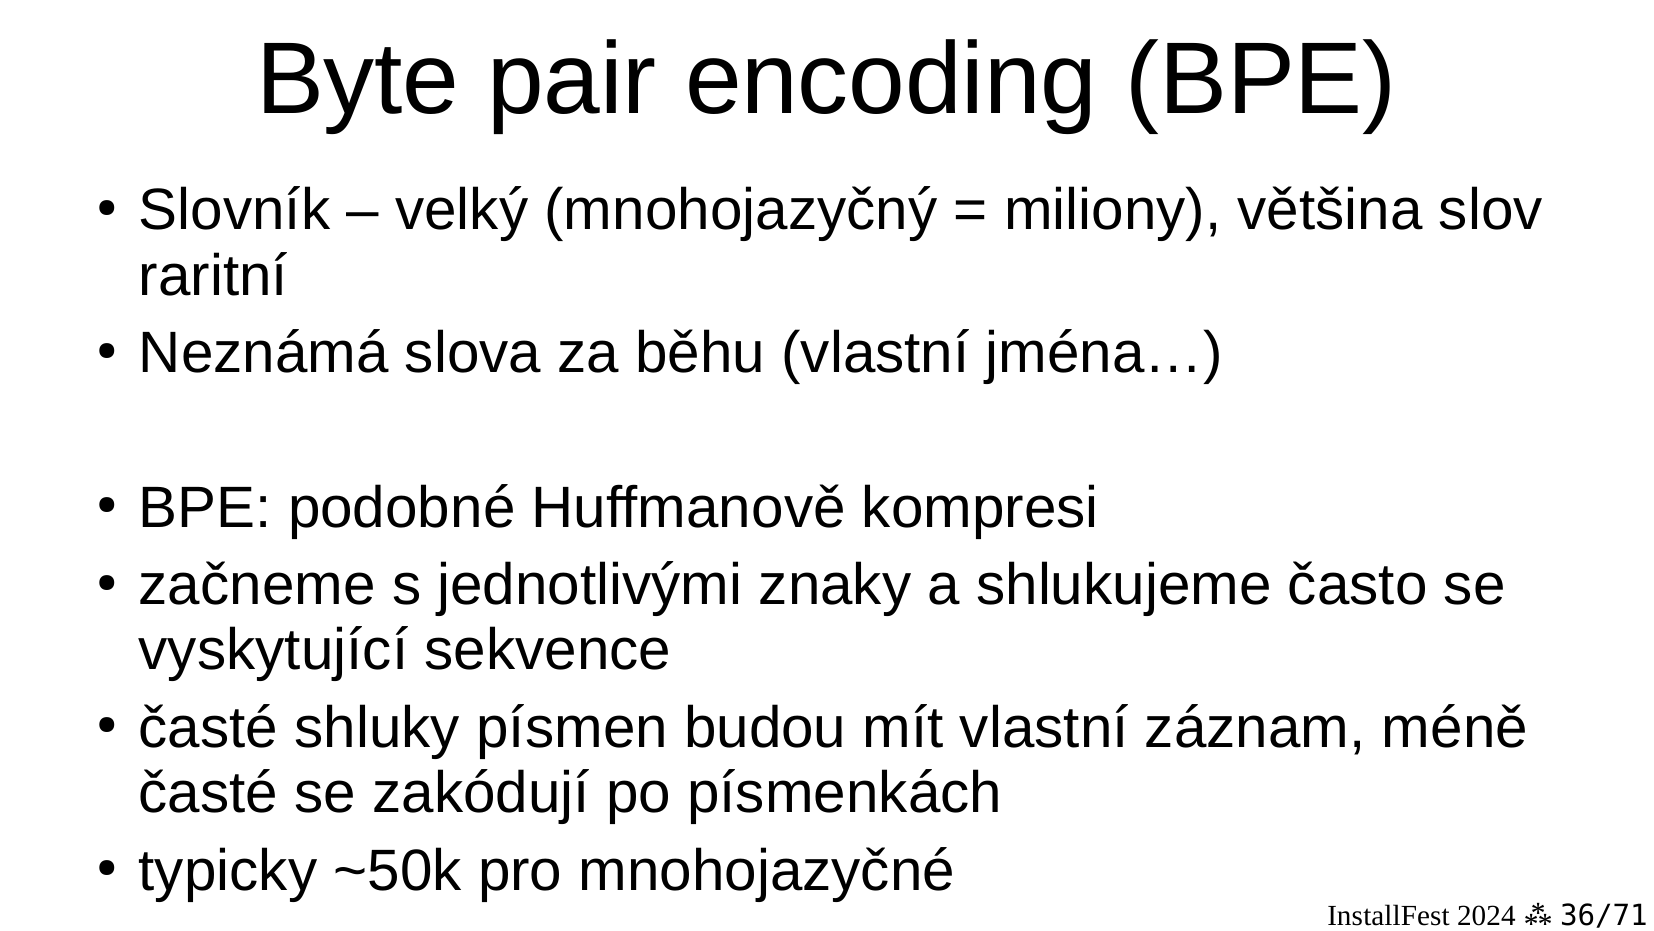

# Byte pair encoding (BPE)
Slovník – velký (mnohojazyčný = miliony), většina slov raritní
Neznámá slova za běhu (vlastní jména…)
BPE: podobné Huffmanově kompresi
začneme s jednotlivými znaky a shlukujeme často se vyskytující sekvence
časté shluky písmen budou mít vlastní záznam, méně časté se zakódují po písmenkách
typicky ~50k pro mnohojazyčné
36